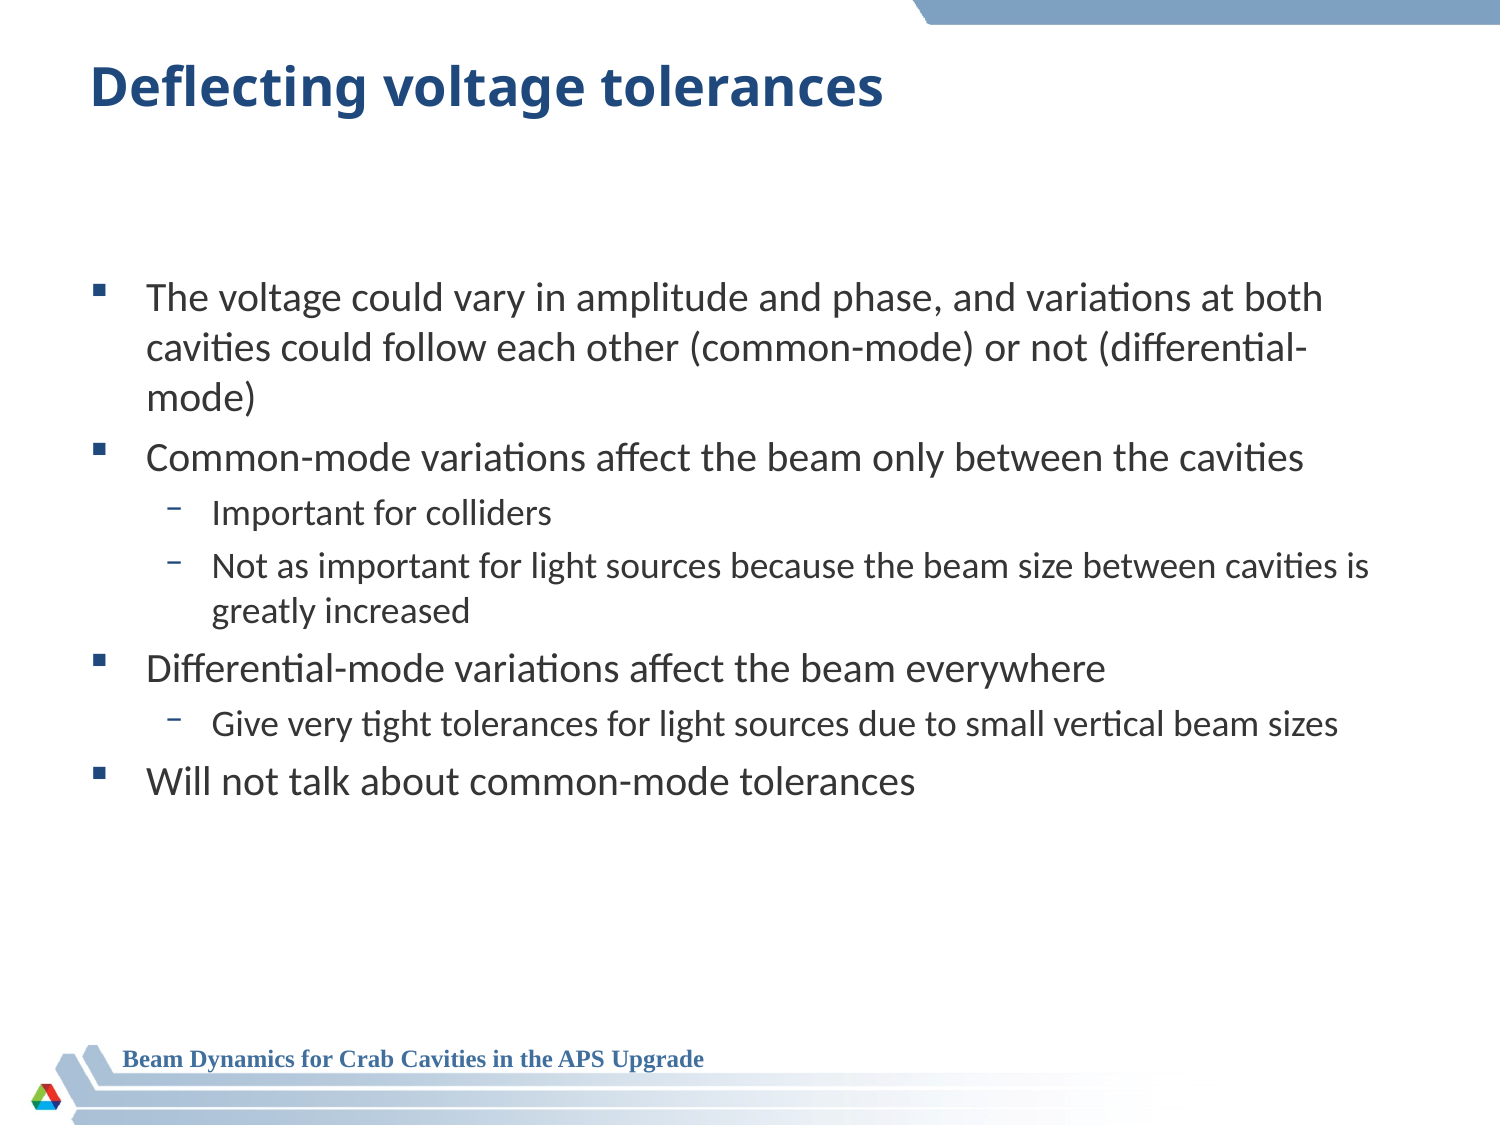

# Deflecting voltage tolerances
The voltage could vary in amplitude and phase, and variations at both cavities could follow each other (common-mode) or not (differential-mode)
Common-mode variations affect the beam only between the cavities
Important for colliders
Not as important for light sources because the beam size between cavities is greatly increased
Differential-mode variations affect the beam everywhere
Give very tight tolerances for light sources due to small vertical beam sizes
Will not talk about common-mode tolerances